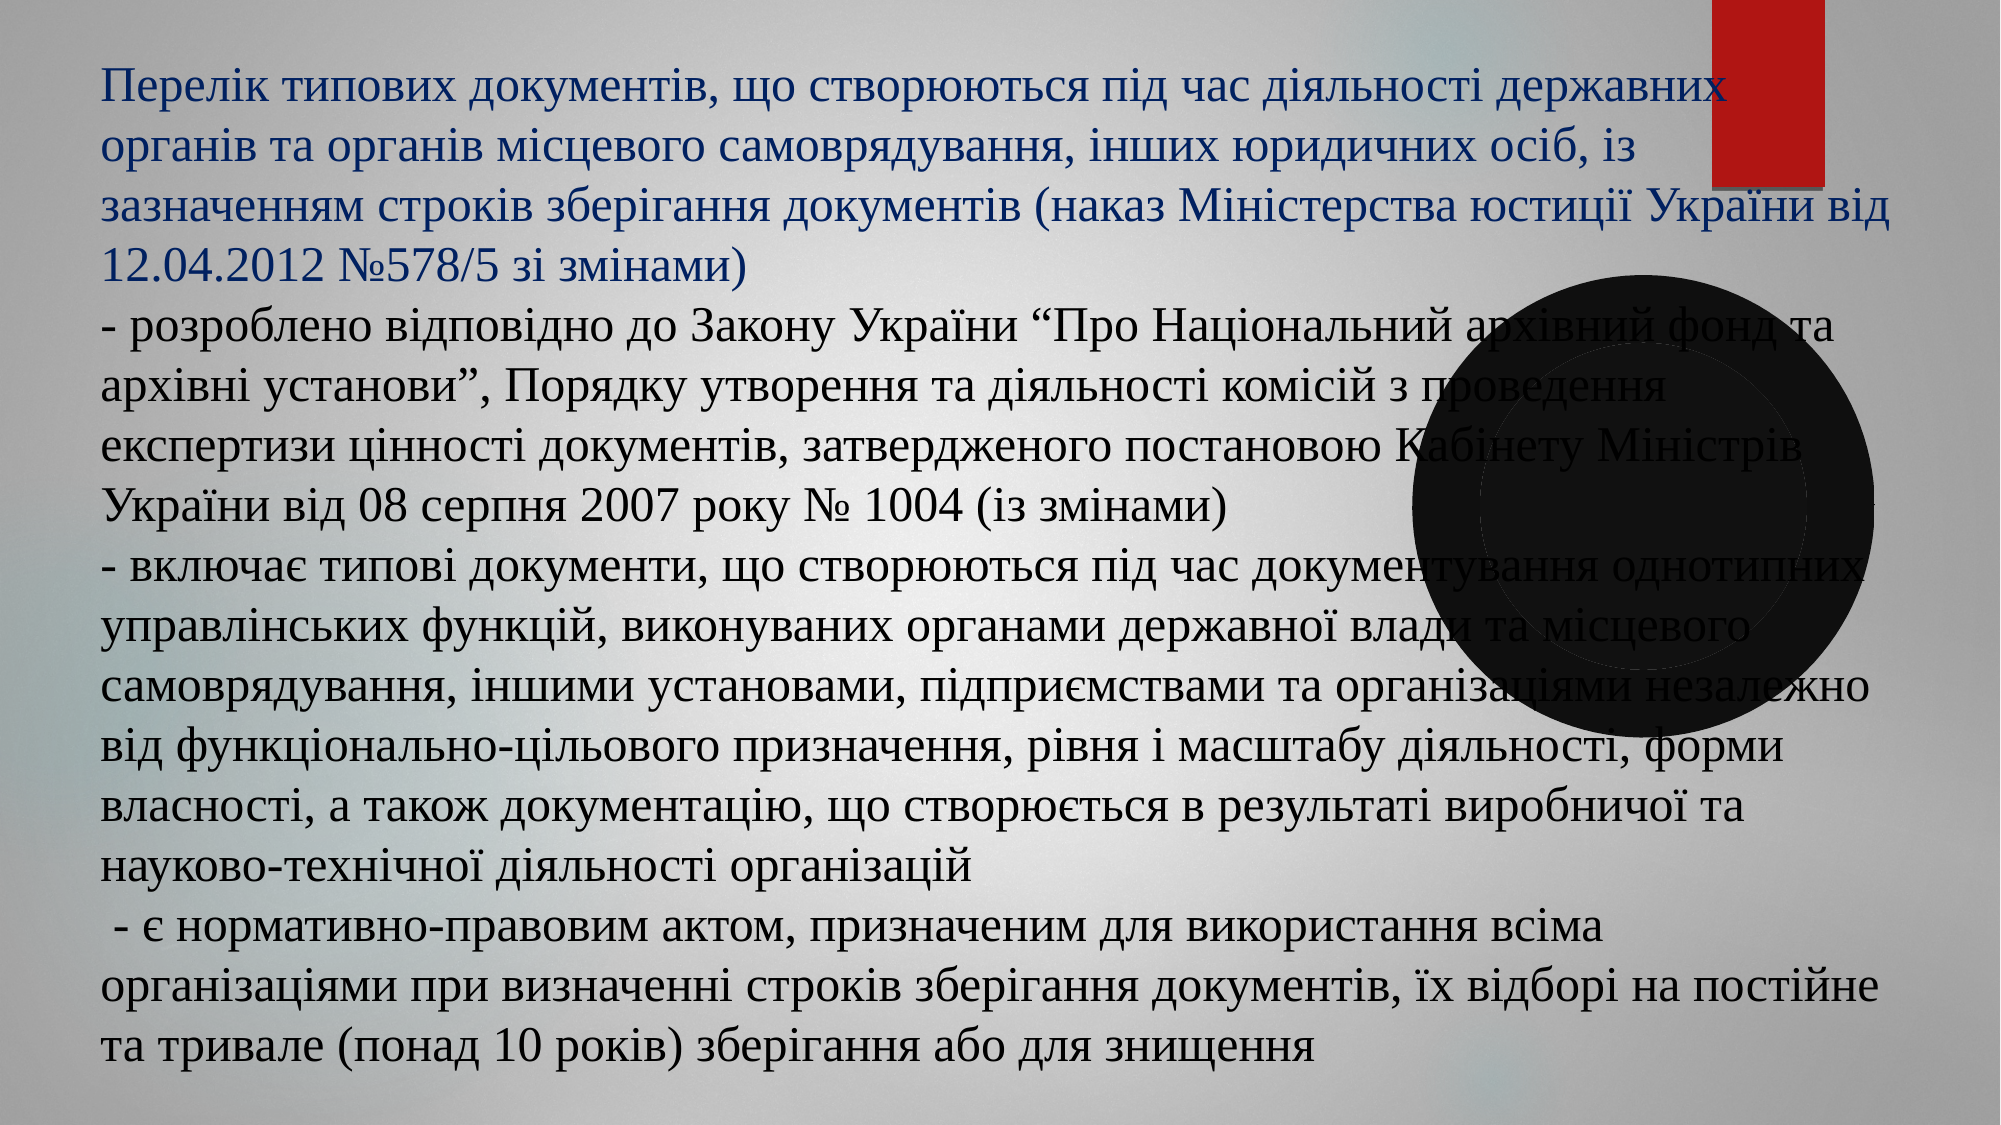

Перелік типових документів, що створюються під час діяльності державних органів та органів місцевого самоврядування, інших юридичних осіб, із зазначенням строків зберігання документів (наказ Міністерства юстиції України від 12.04.2012 №578/5 зі змінами)
- розроблено відповідно до Закону України “Про Національний архівний фонд та архівні установи”, Порядку утворення та діяльності комісій з проведення експертизи цінності документів, затвердженого постановою Кабінету Міністрів України від 08 серпня 2007 року № 1004 (із змінами)
- включає типові документи, що створюються під час документування однотипних управлінських функцій, виконуваних органами державної влади та місцевого самоврядування, іншими установами, підприємствами та організаціями незалежно від функціонально-цільового призначення, рівня і масштабу діяльності, форми власності, а також документацію, що створюється в результаті виробничої та науково-технічної діяльності організацій
 - є нормативно-правовим актом, призначеним для використання всіма організаціями при визначенні строків зберігання документів, їх відборі на постійне та тривале (понад 10 років) зберігання або для знищення